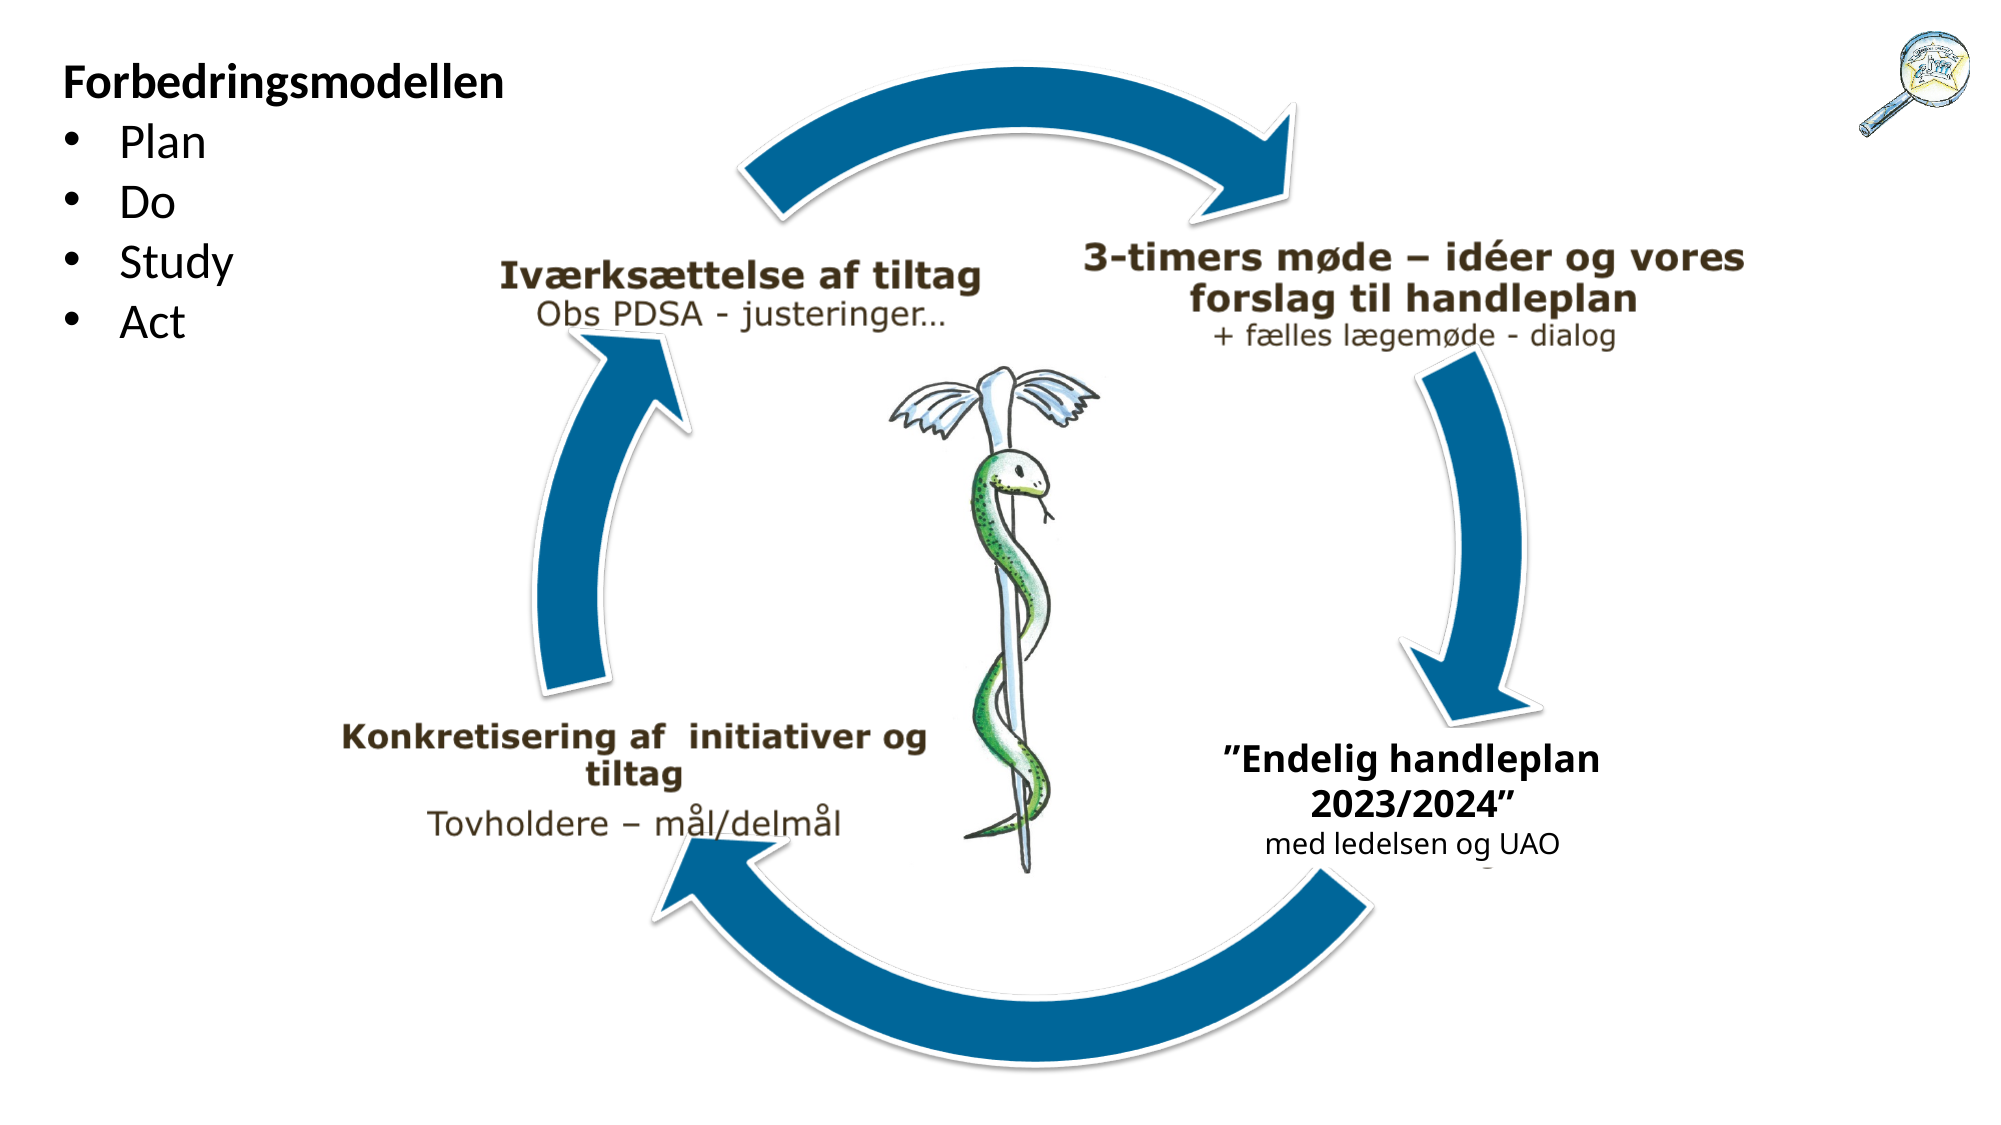

Forbedringsmodellen
Plan
Do
Study
Act
1
4
”Endelig handleplan
2023/2024”
med ledelsen og UAO
2
3